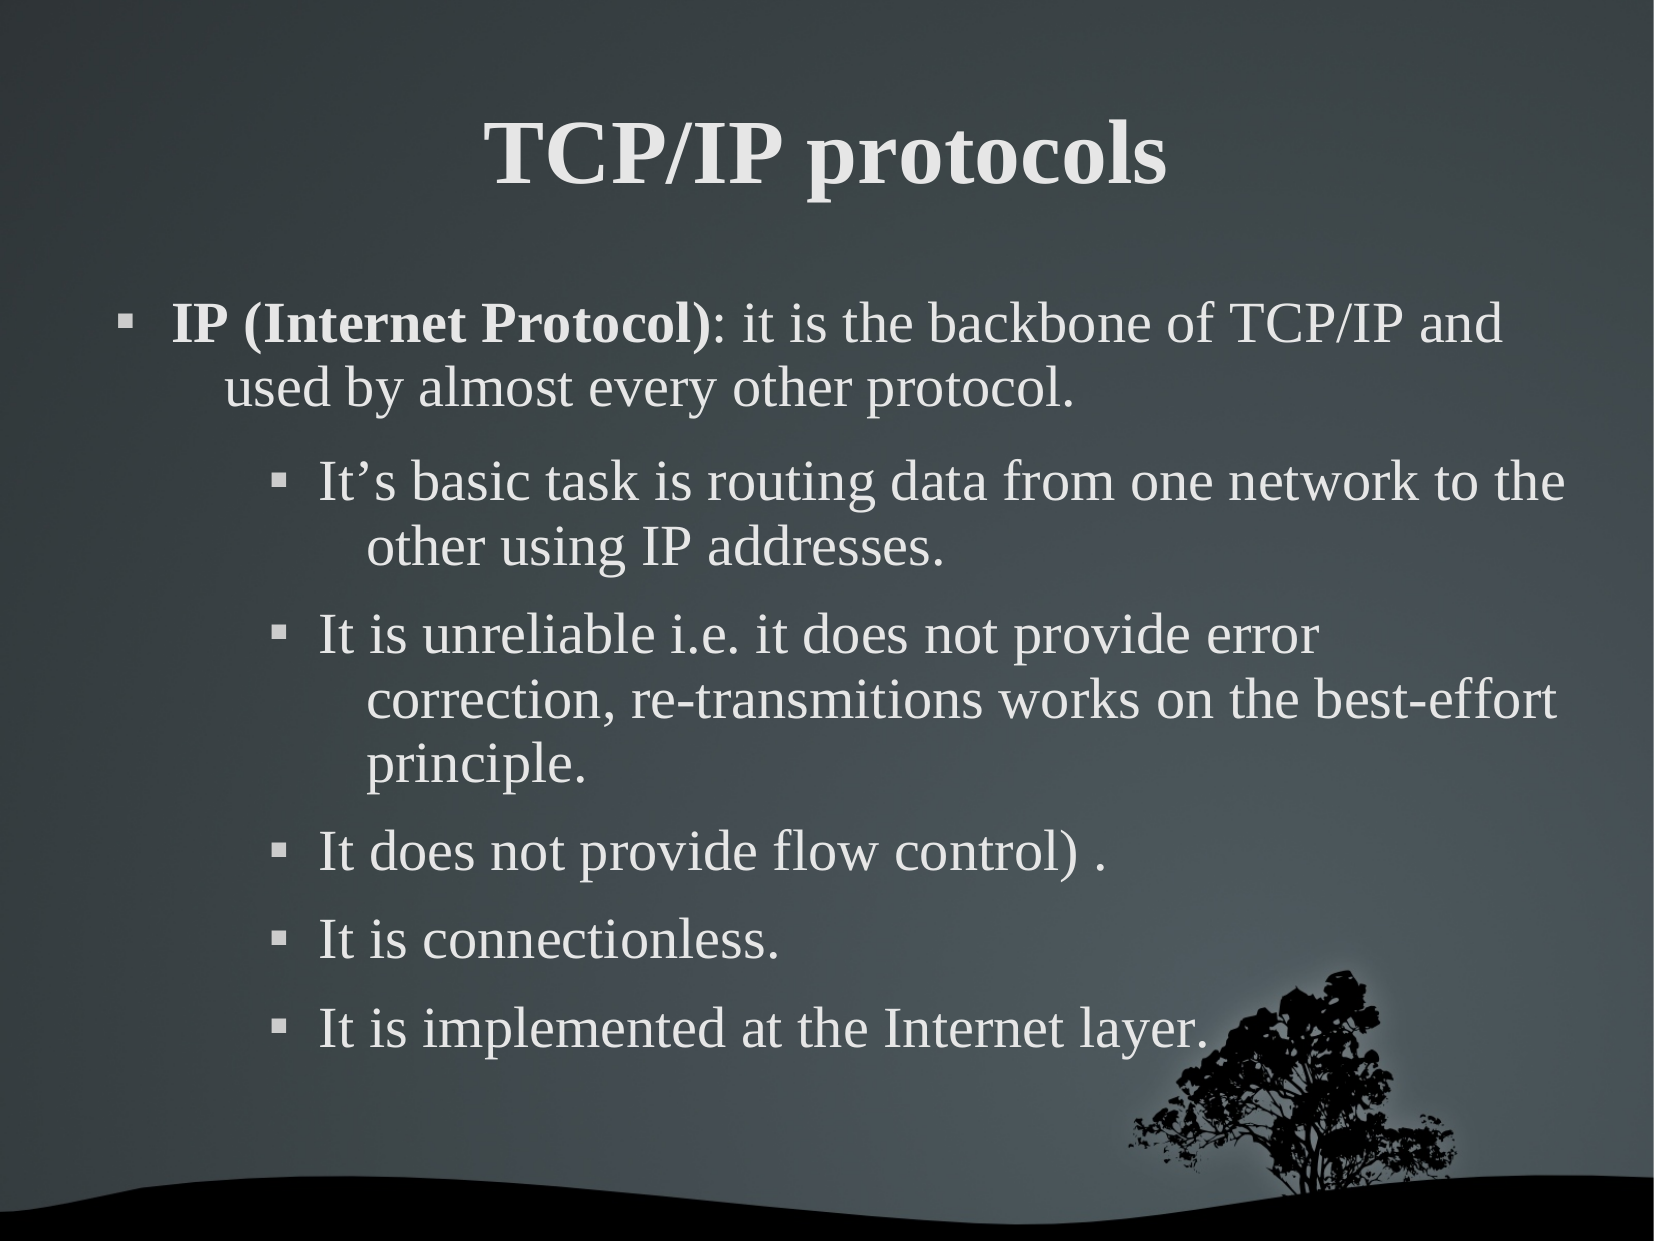

# TCP/IP protocols
IP (Internet Protocol): it is the backbone of TCP/IP and used by almost every other protocol.
It’s basic task is routing data from one network to the other using IP addresses.
It is unreliable i.e. it does not provide error correction, re-transmitions works on the best-effort principle.
It does not provide flow control) .
It is connectionless.
It is implemented at the Internet layer.